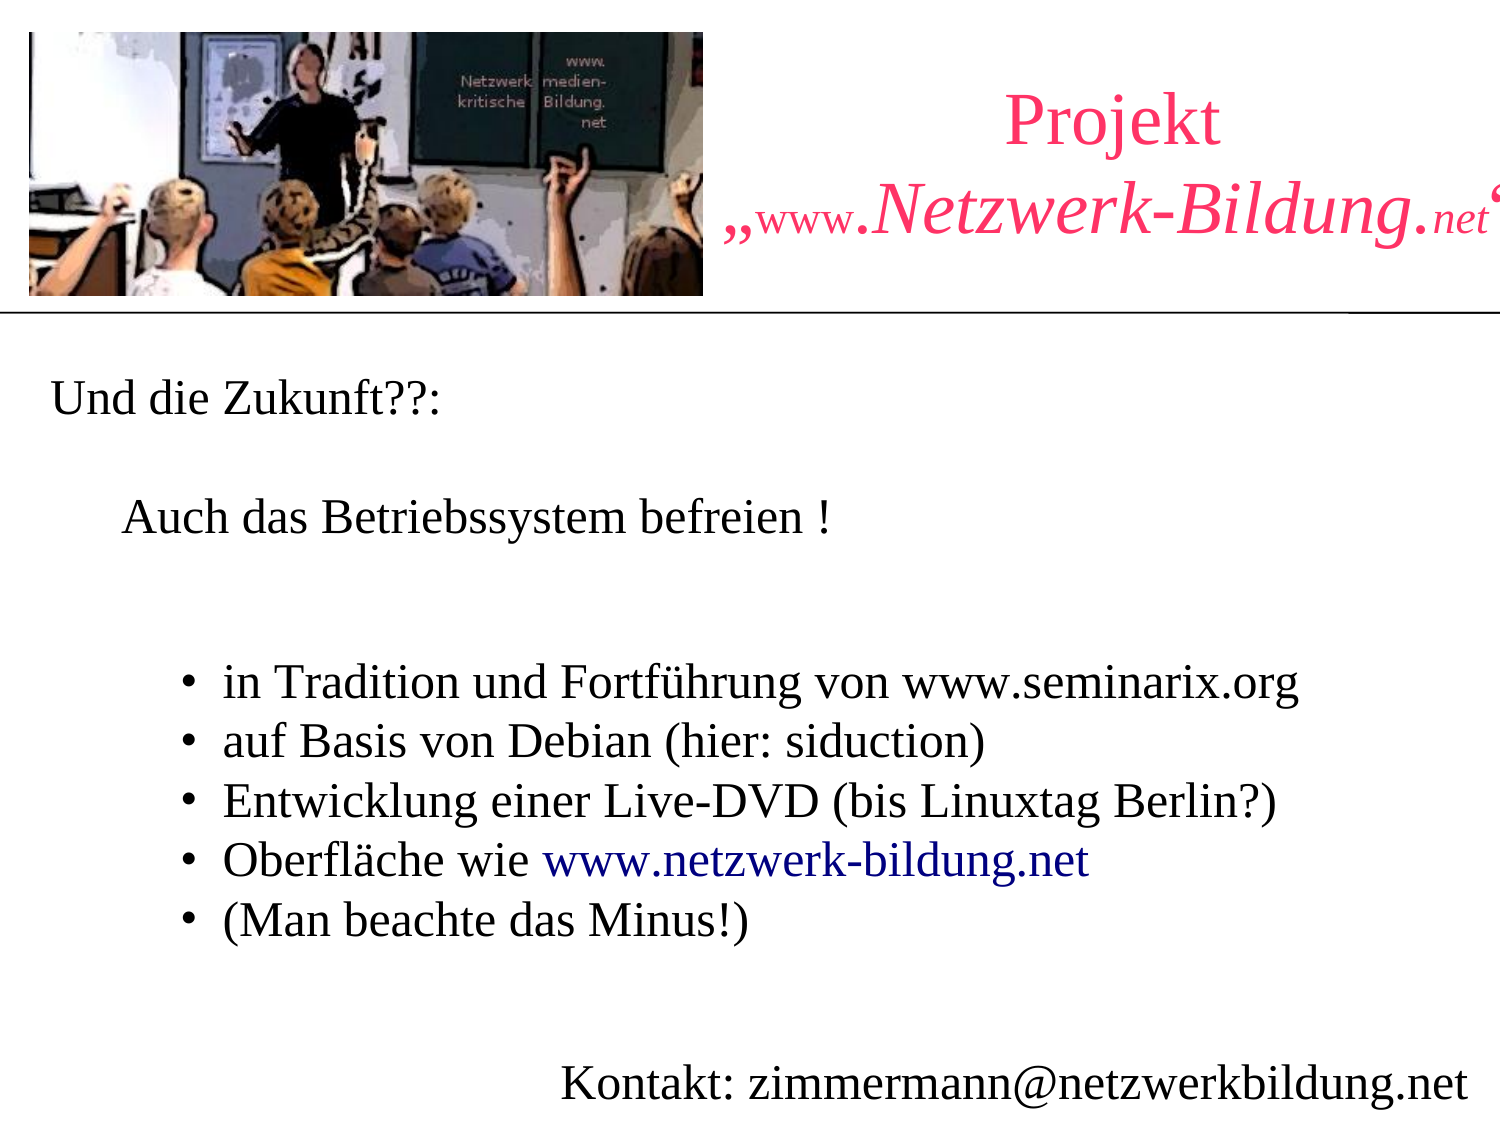

Projekt
„www.Netzwerk-Bildung.net“
Und die Zukunft??:
Auch das Betriebssystem befreien !
 in Tradition und Fortführung von www.seminarix.org
 auf Basis von Debian (hier: siduction)
 Entwicklung einer Live-DVD (bis Linuxtag Berlin?)
 Oberfläche wie www.netzwerk-bildung.net
 (Man beachte das Minus!)
Kontakt: zimmermann@netzwerkbildung.net